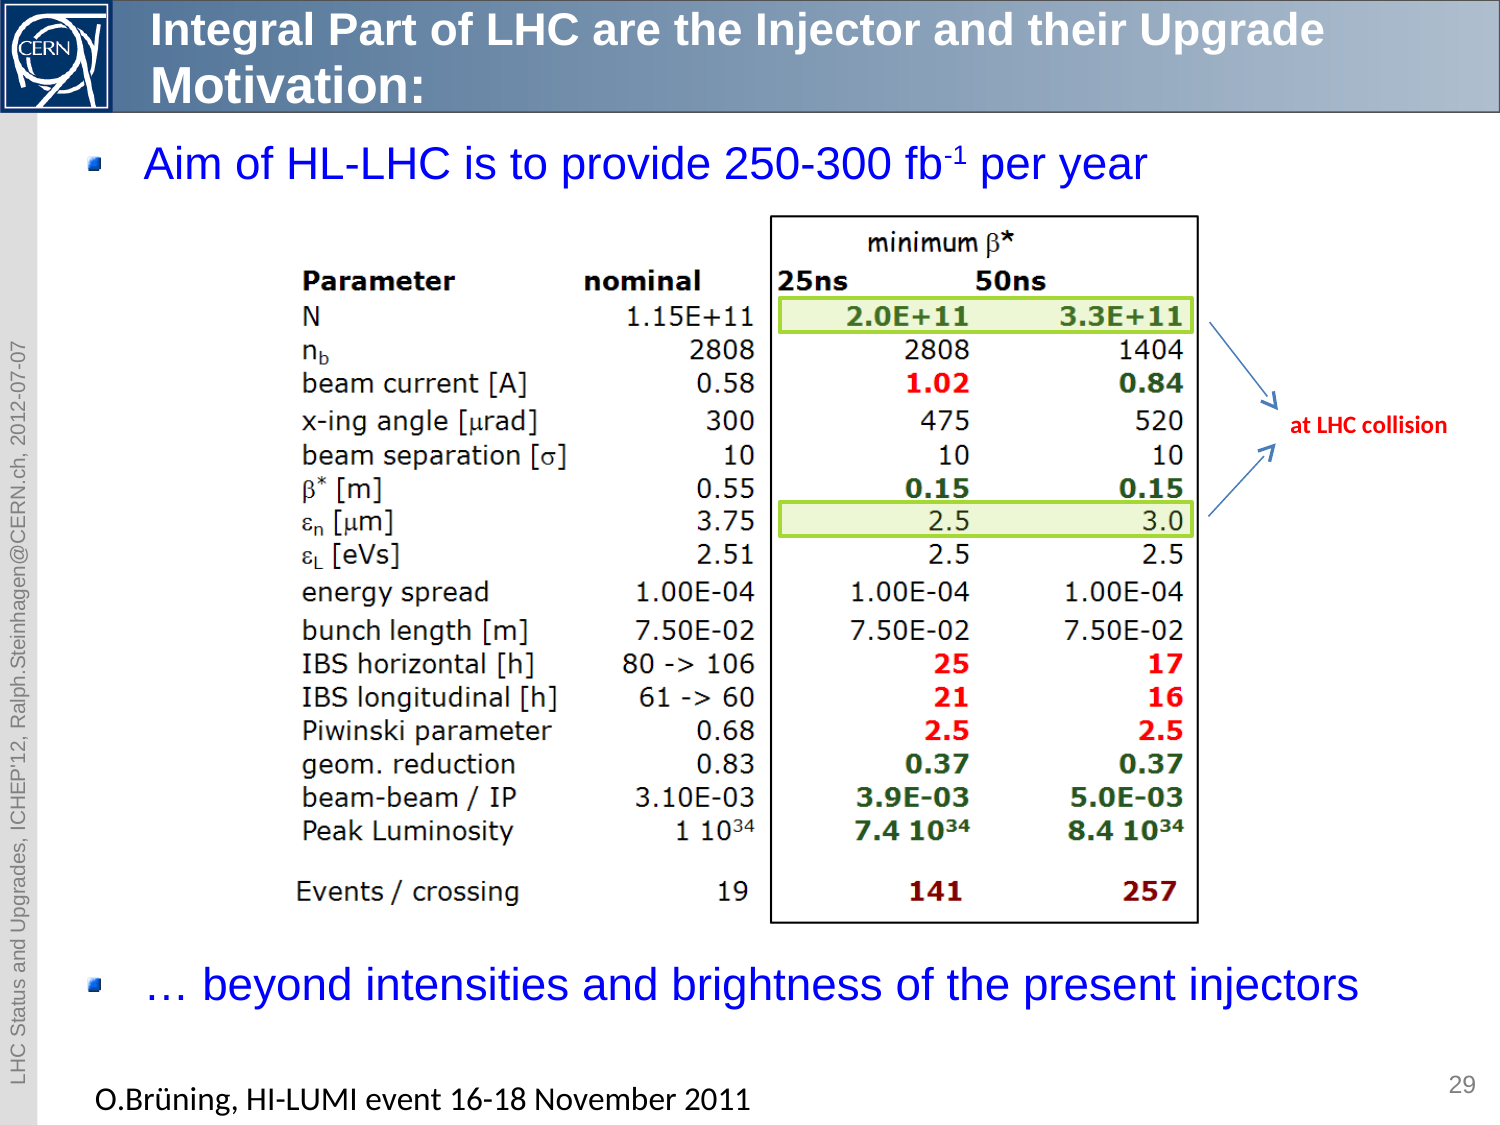

# Integral Part of LHC are the Injector and their Upgrade Motivation:
Aim of HL-LHC is to provide 250-300 fb-1 per year
… beyond intensities and brightness of the present injectors
at LHC collision
24-5-2012
O.Brüning, HI-LUMI event 16-18 November 2011